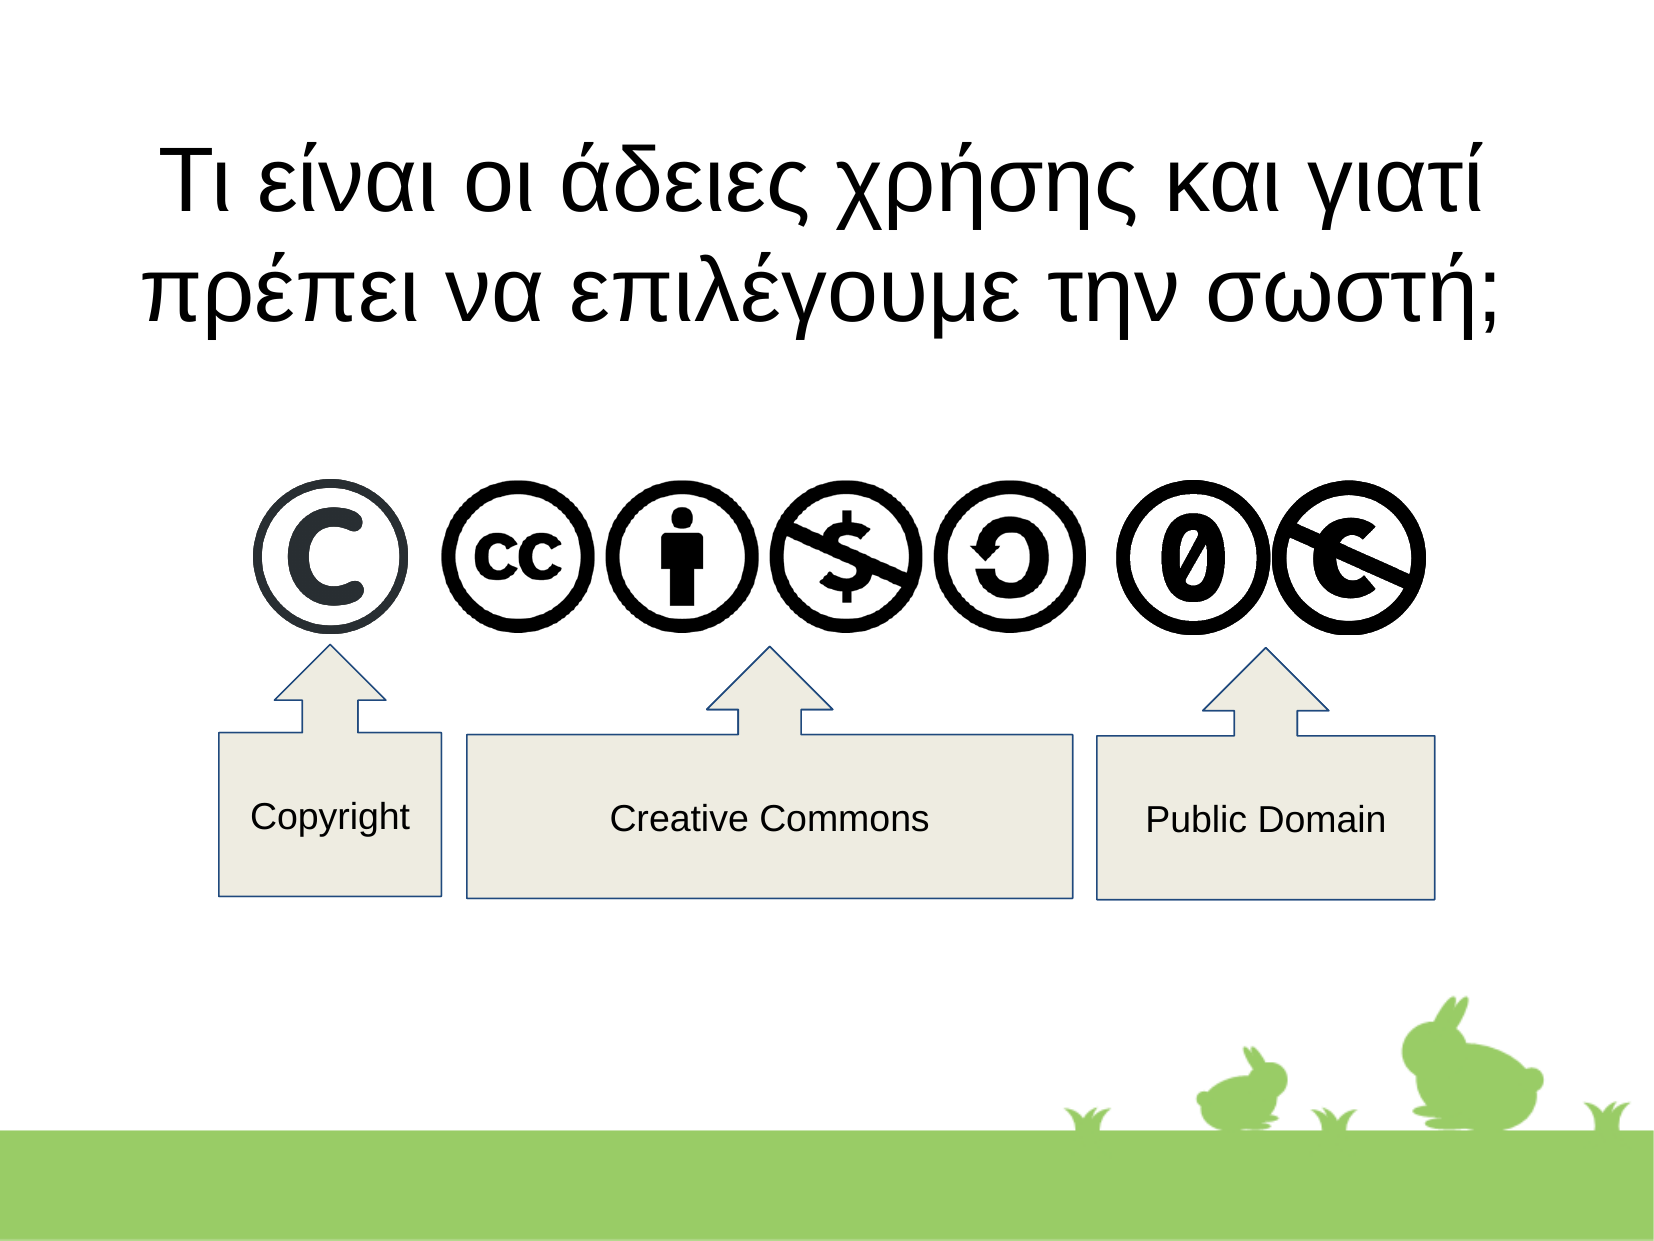

Τι είναι οι άδειες χρήσης και γιατί πρέπει να επιλέγουμε την σωστή;
Copyright
Copyright
Creative Commons
Creative Commons
Public Domain
Public Domain